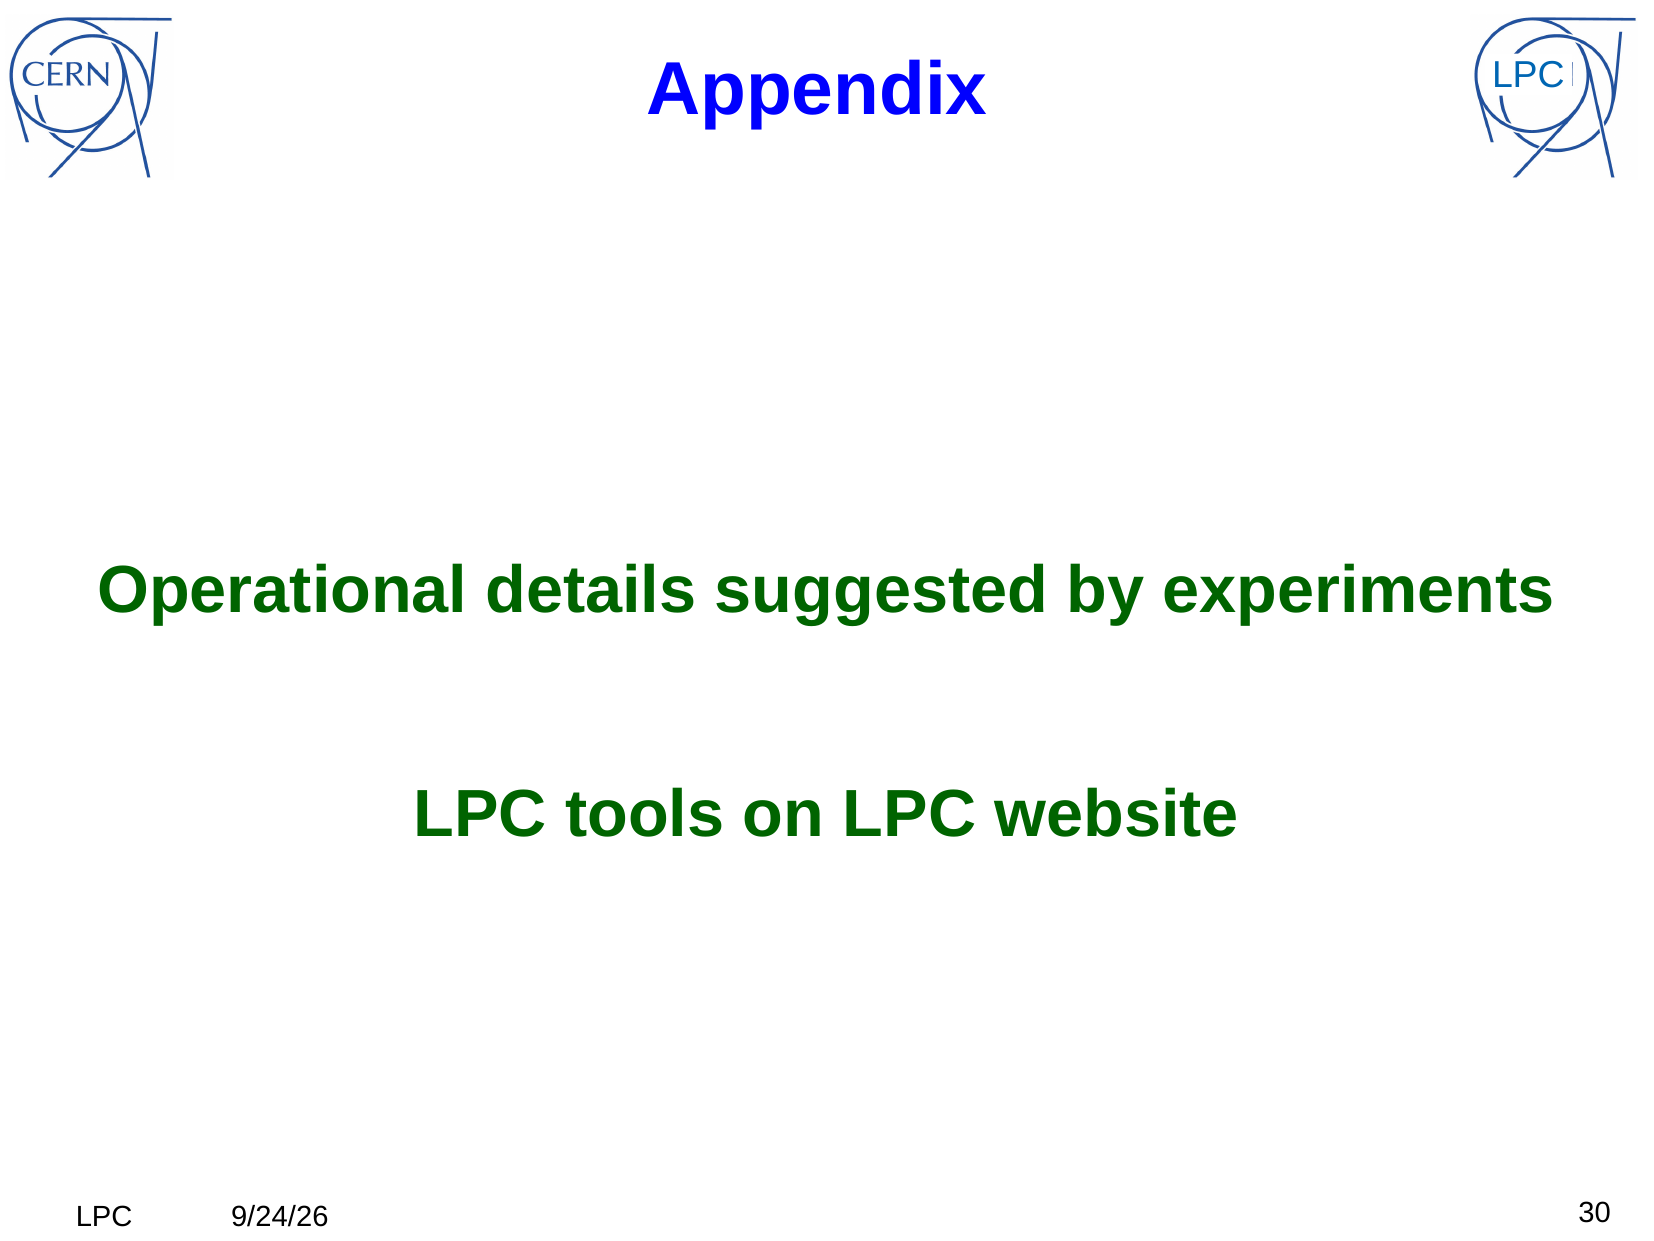

# Appendix
Operational details suggested by experiments
LPC tools on LPC website